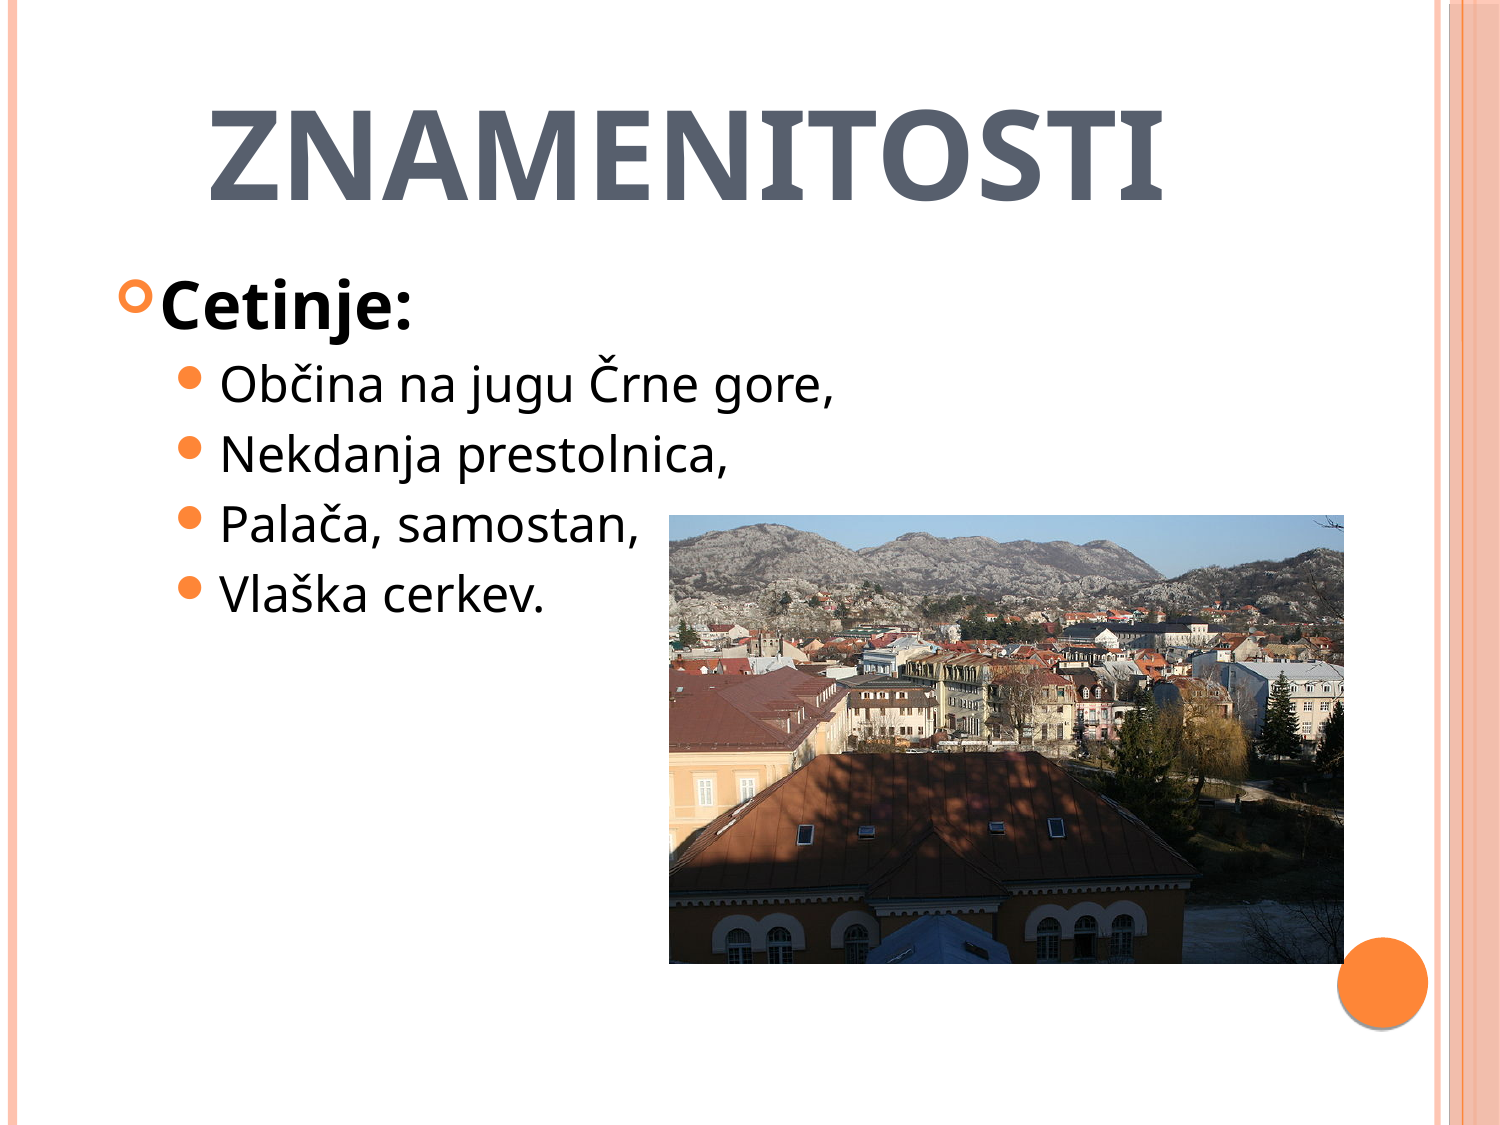

# Znamenitosti
Cetinje:
Občina na jugu Črne gore,
Nekdanja prestolnica,
Palača, samostan,
Vlaška cerkev.